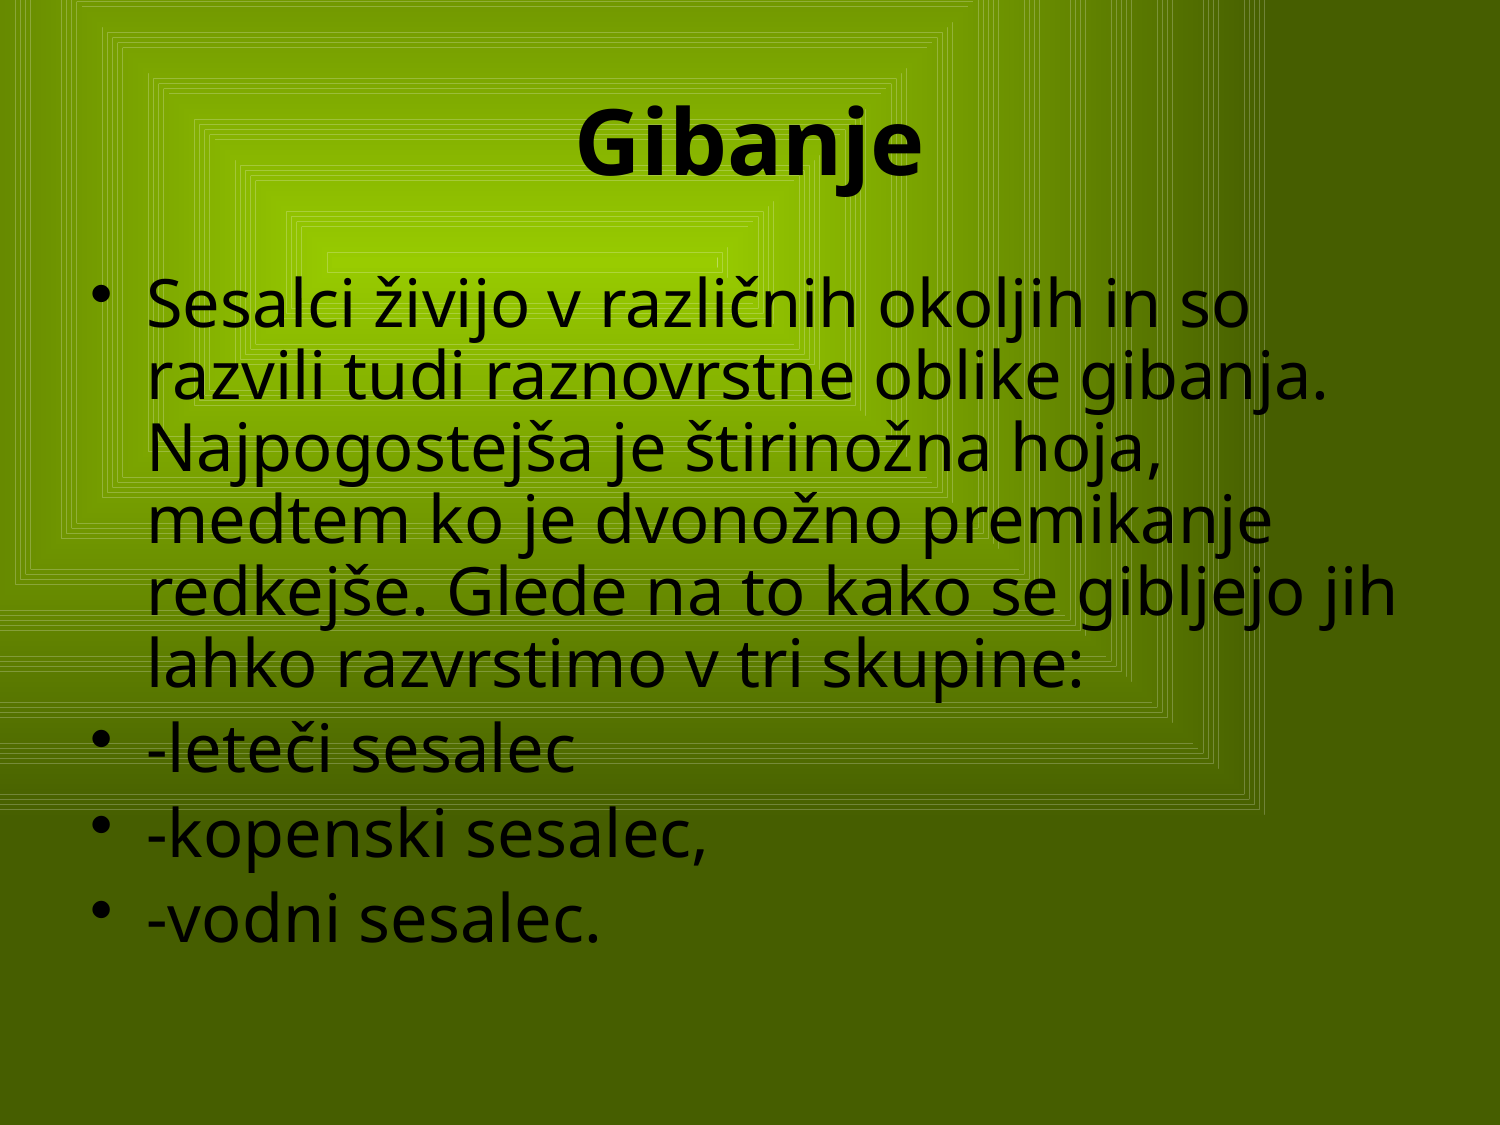

# Gibanje
Sesalci živijo v različnih okoljih in so razvili tudi raznovrstne oblike gibanja. Najpogostejša je štirinožna hoja, medtem ko je dvonožno premikanje redkejše. Glede na to kako se gibljejo jih lahko razvrstimo v tri skupine:
-leteči sesalec
-kopenski sesalec,
-vodni sesalec.